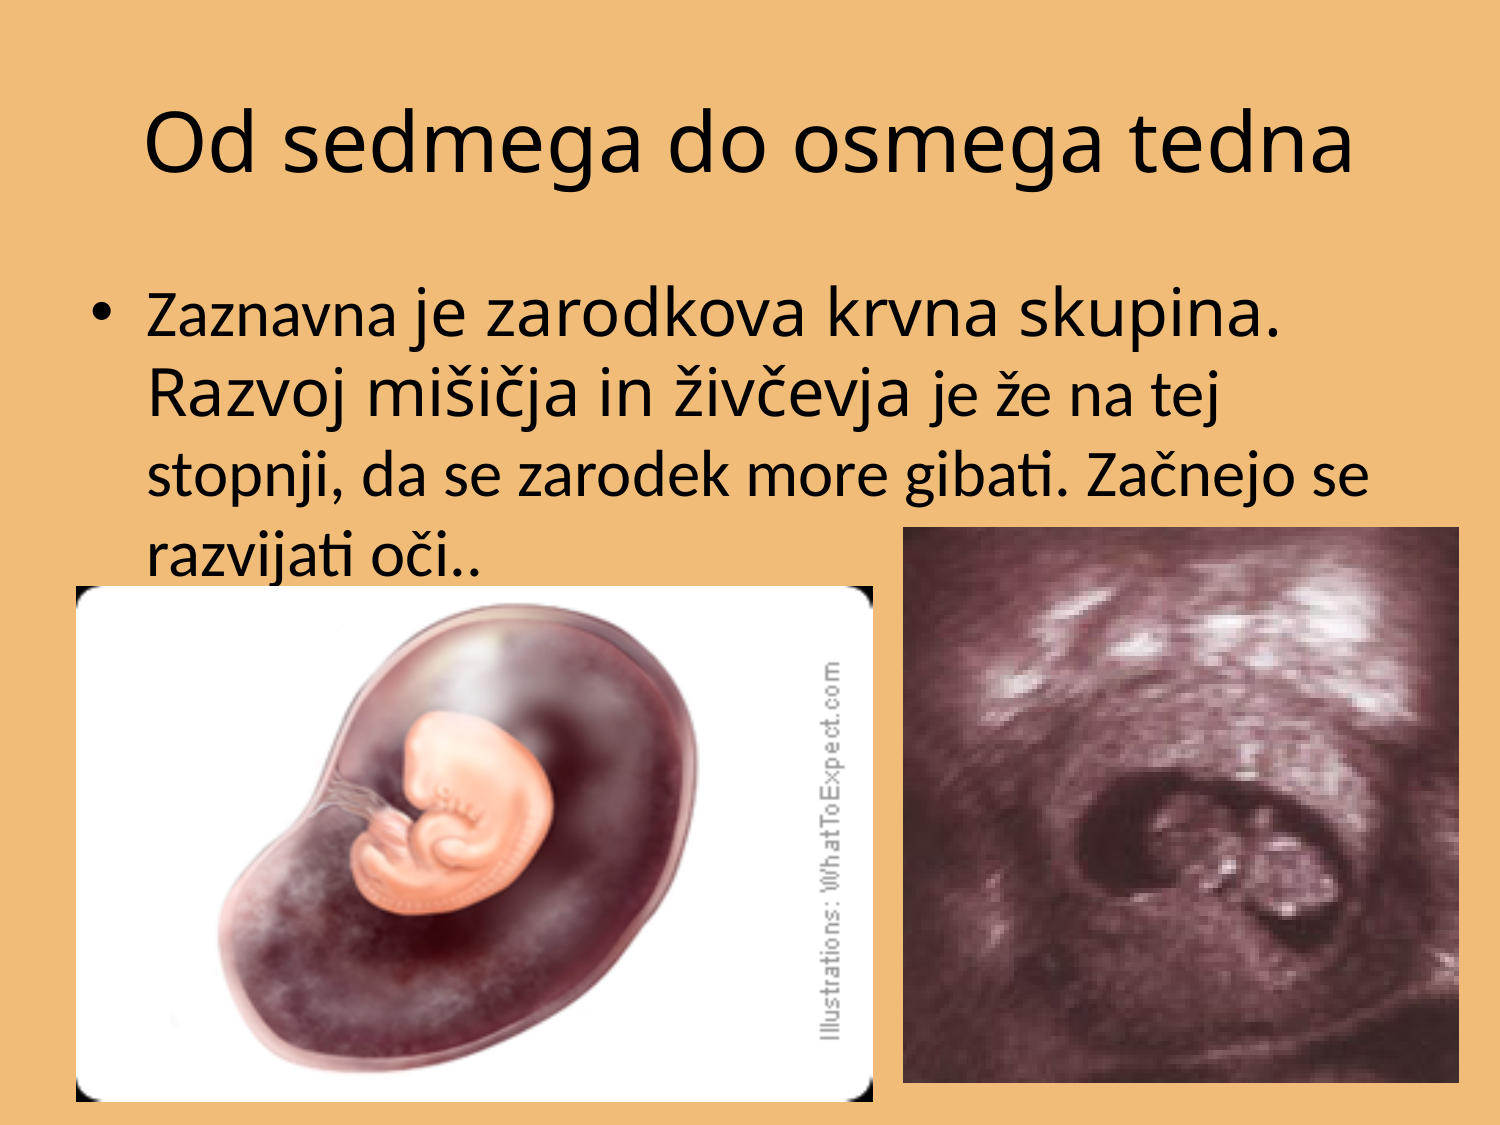

# Od sedmega do osmega tedna
Zaznavna je zarodkova krvna skupina. Razvoj mišičja in živčevja je že na tej stopnji, da se zarodek more gibati. Začnejo se razvijati oči..